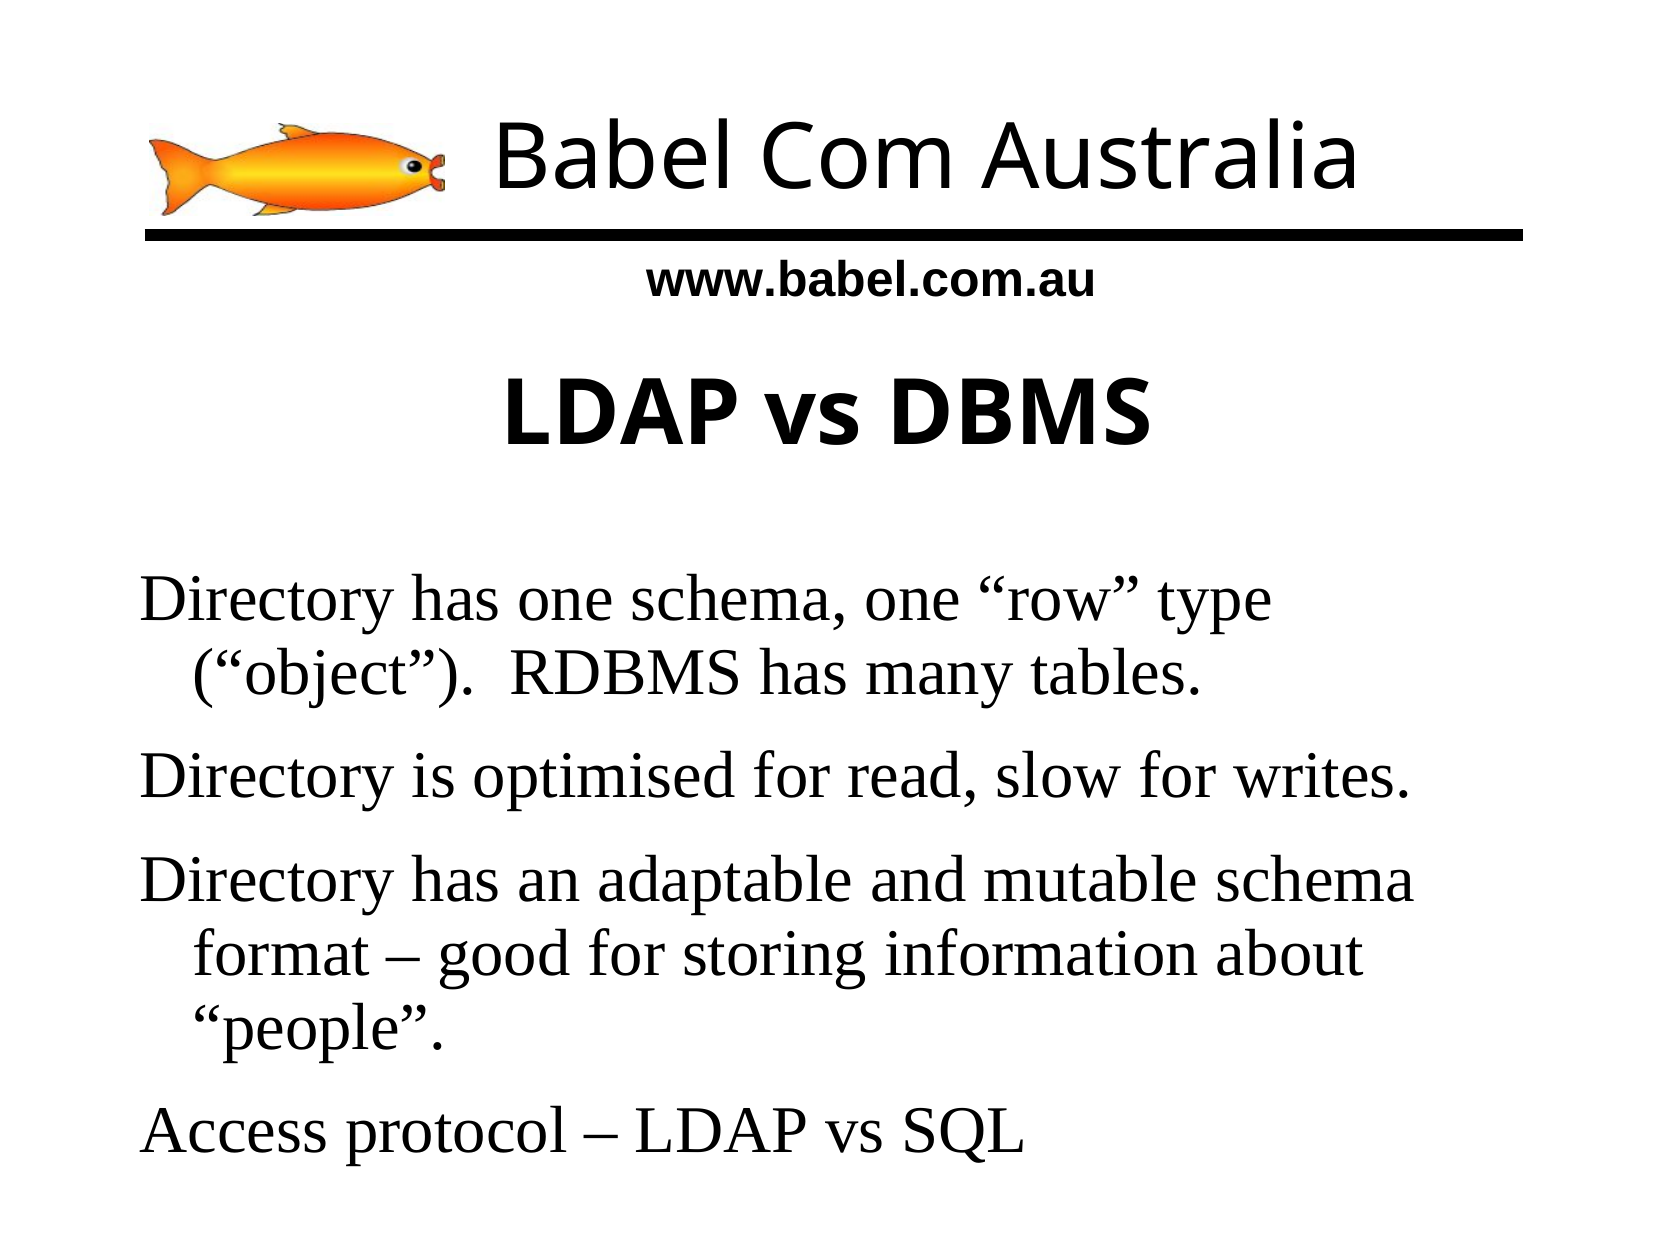

# LDAP vs DBMS
Directory has one schema, one “row” type (“object”). RDBMS has many tables.
Directory is optimised for read, slow for writes.
Directory has an adaptable and mutable schema format – good for storing information about “people”.
Access protocol – LDAP vs SQL